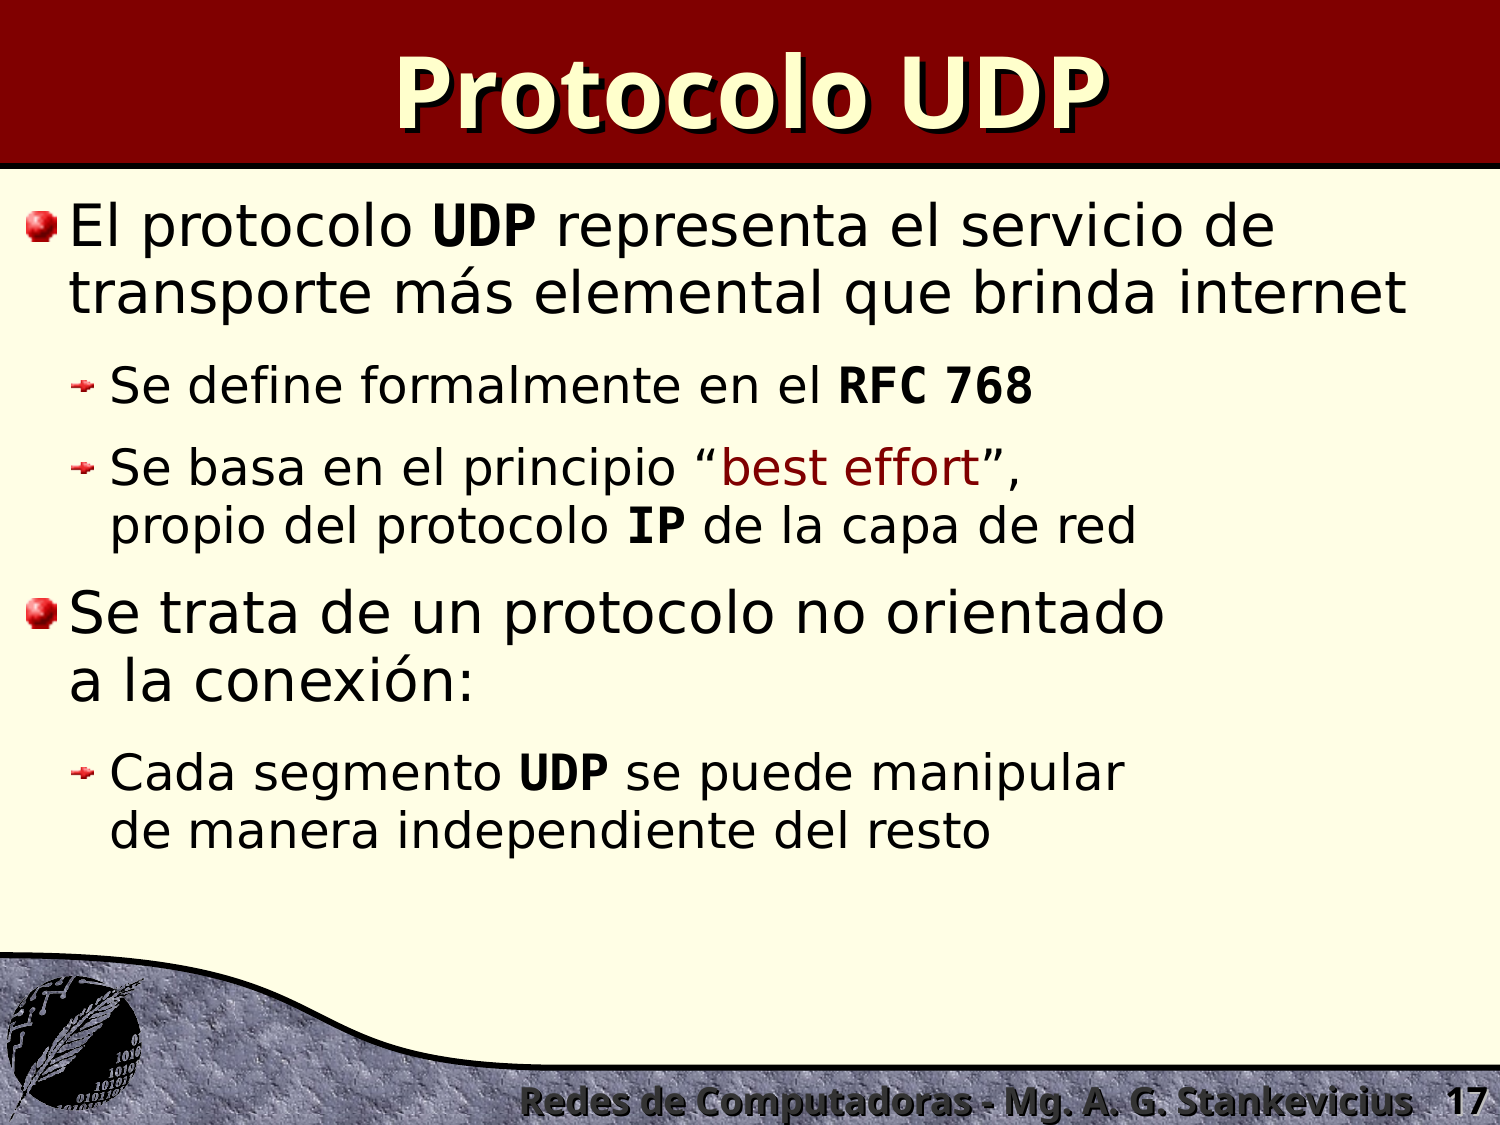

# Protocolo UDP
El protocolo UDP representa el servicio de transporte más elemental que brinda internet
Se define formalmente en el RFC 768
Se basa en el principio “best effort”,
propio del protocolo IP de la capa de red
Se trata de un protocolo no orientado
a la conexión:
Cada segmento UDP se puede manipular
de manera independiente del resto
17